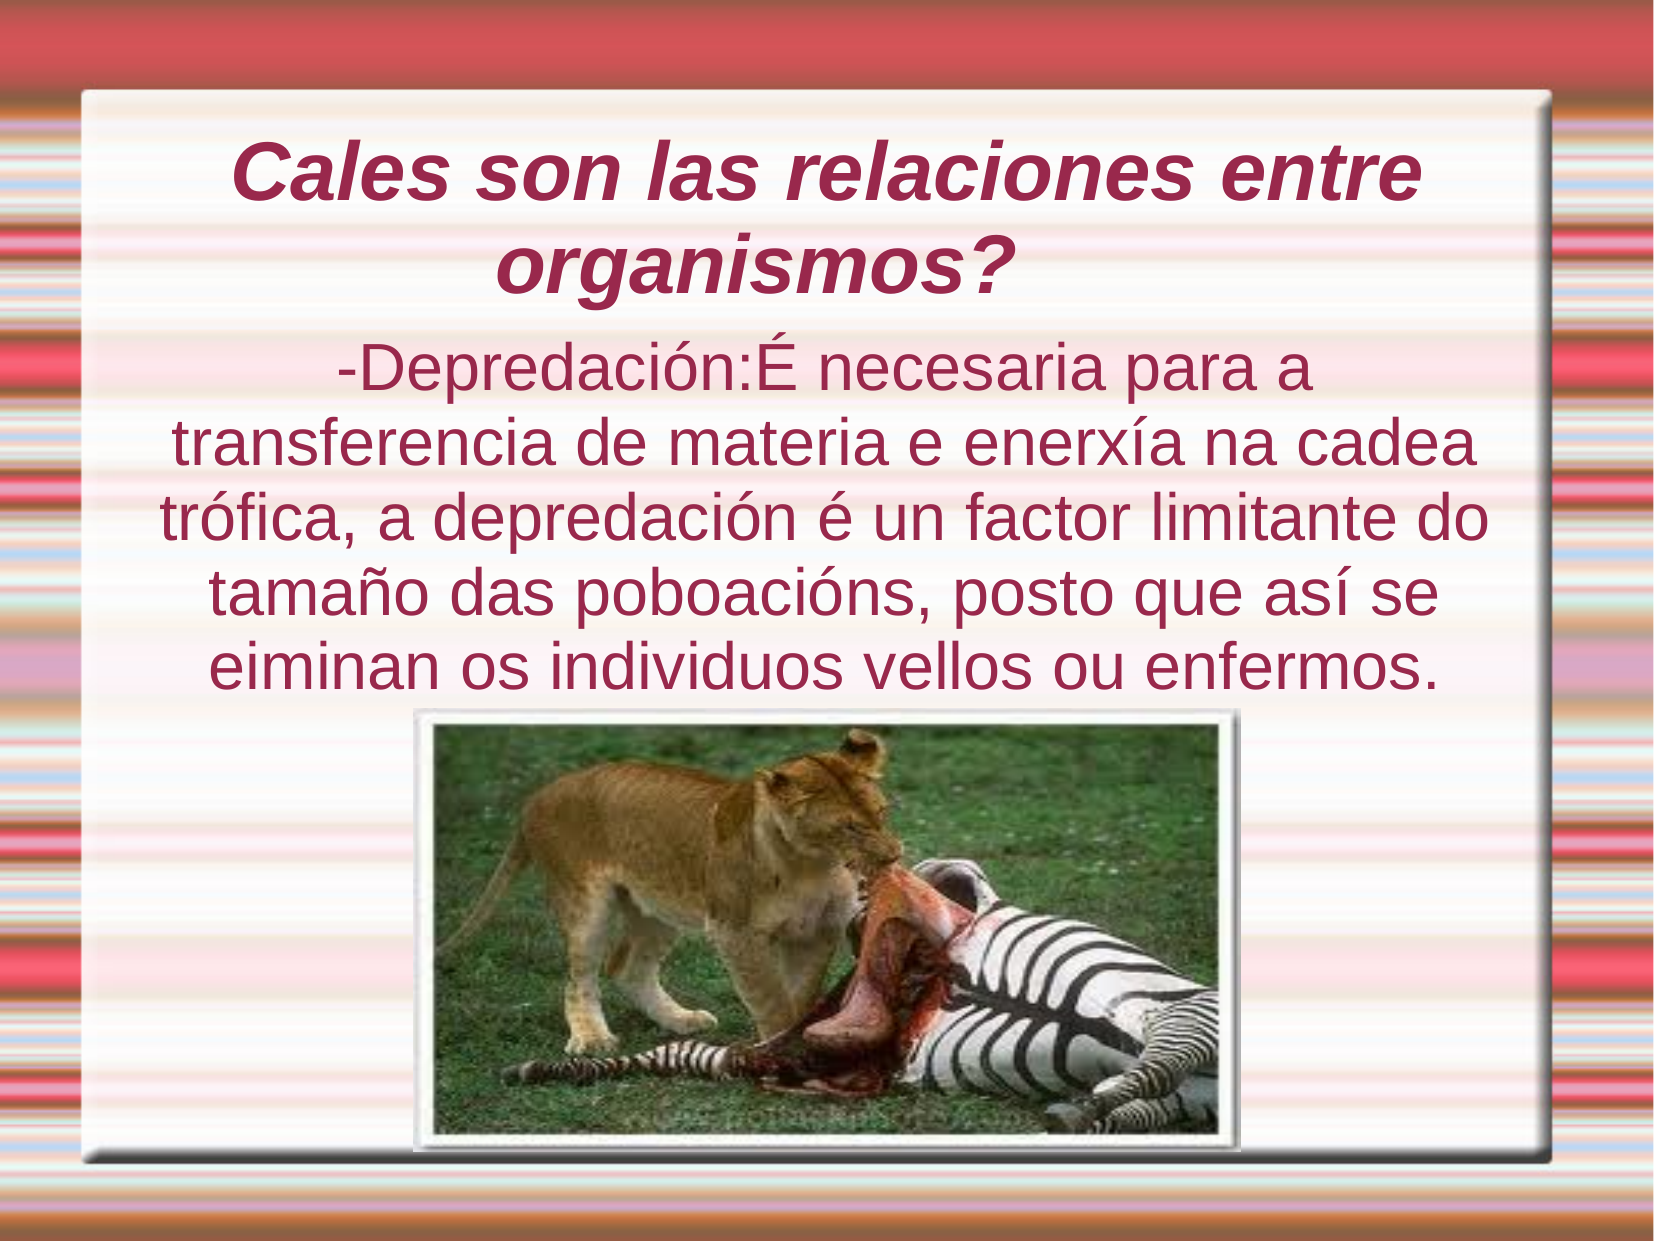

# Cales son las relaciones entre organismos?
-Depredación:É necesaria para a transferencia de materia e enerxía na cadea trófica, a depredación é un factor limitante do tamaño das poboacións, posto que así se eiminan os individuos vellos ou enfermos.